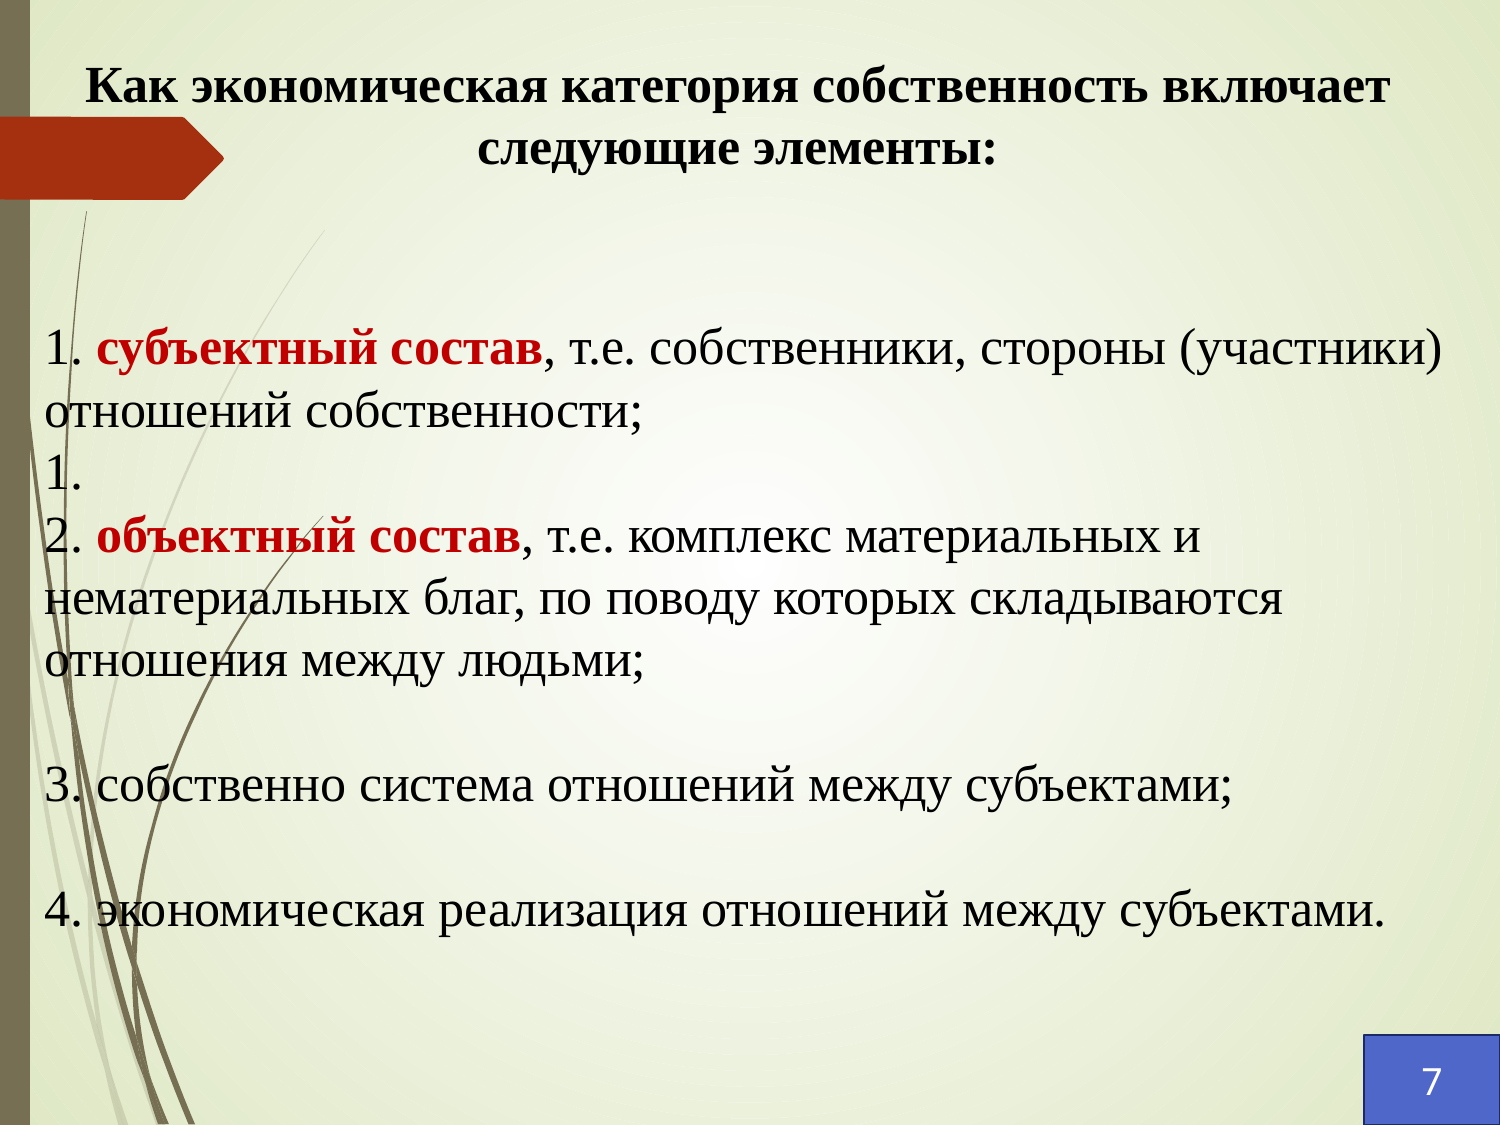

Как экономическая категория собственность включает следующие элементы:
1. субъектный состав, т.е. собственники, стороны (участники) отношений собственности;
2. объектный состав, т.е. комплекс материальных и нематериальных благ, по поводу которых складываются отношения между людьми;
3. собственно система отношений между субъектами;
4. экономическая реализация отношений между субъектами.
7